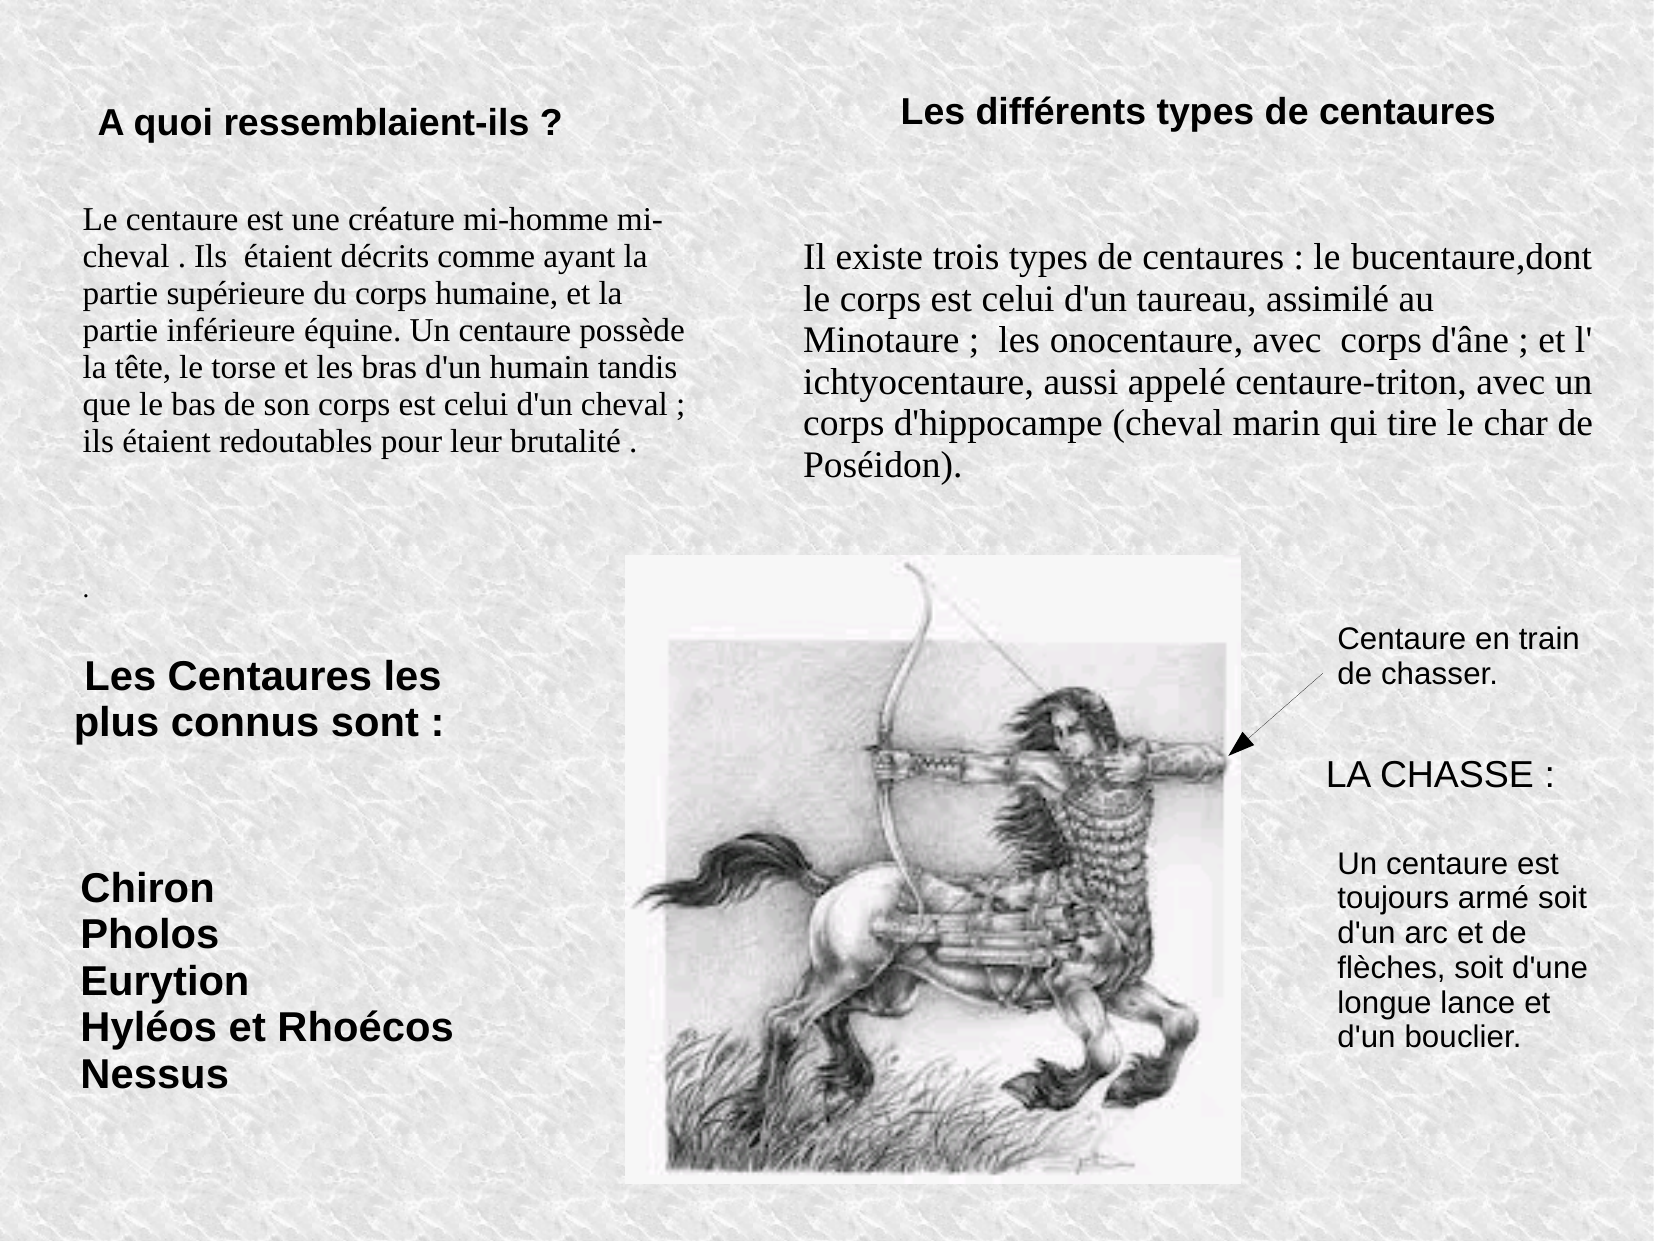

Les différents types de centaures
A quoi ressemblaient-ils ?
Le centaure est une créature mi-homme mi-cheval . Ils étaient décrits comme ayant la partie supérieure du corps humaine, et la partie inférieure équine. Un centaure possède la tête, le torse et les bras d'un humain tandis que le bas de son corps est celui d'un cheval ; ils étaient redoutables pour leur brutalité .
.
Il existe trois types de centaures : le bucentaure,dont le corps est celui d'un taureau, assimilé au Minotaure ; les onocentaure, avec corps d'âne ; et l'ichtyocentaure, aussi appelé centaure-triton, avec un corps d'hippocampe (cheval marin qui tire le char de Poséidon).
Centaure en train
de chasser.
 Les Centaures les plus connus sont :
LA CHASSE :
Chiron
Pholos
Eurytion
Hyléos et Rhoécos
Nessus
Un centaure est toujours armé soit d'un arc et de flèches, soit d'une longue lance et d'un bouclier.